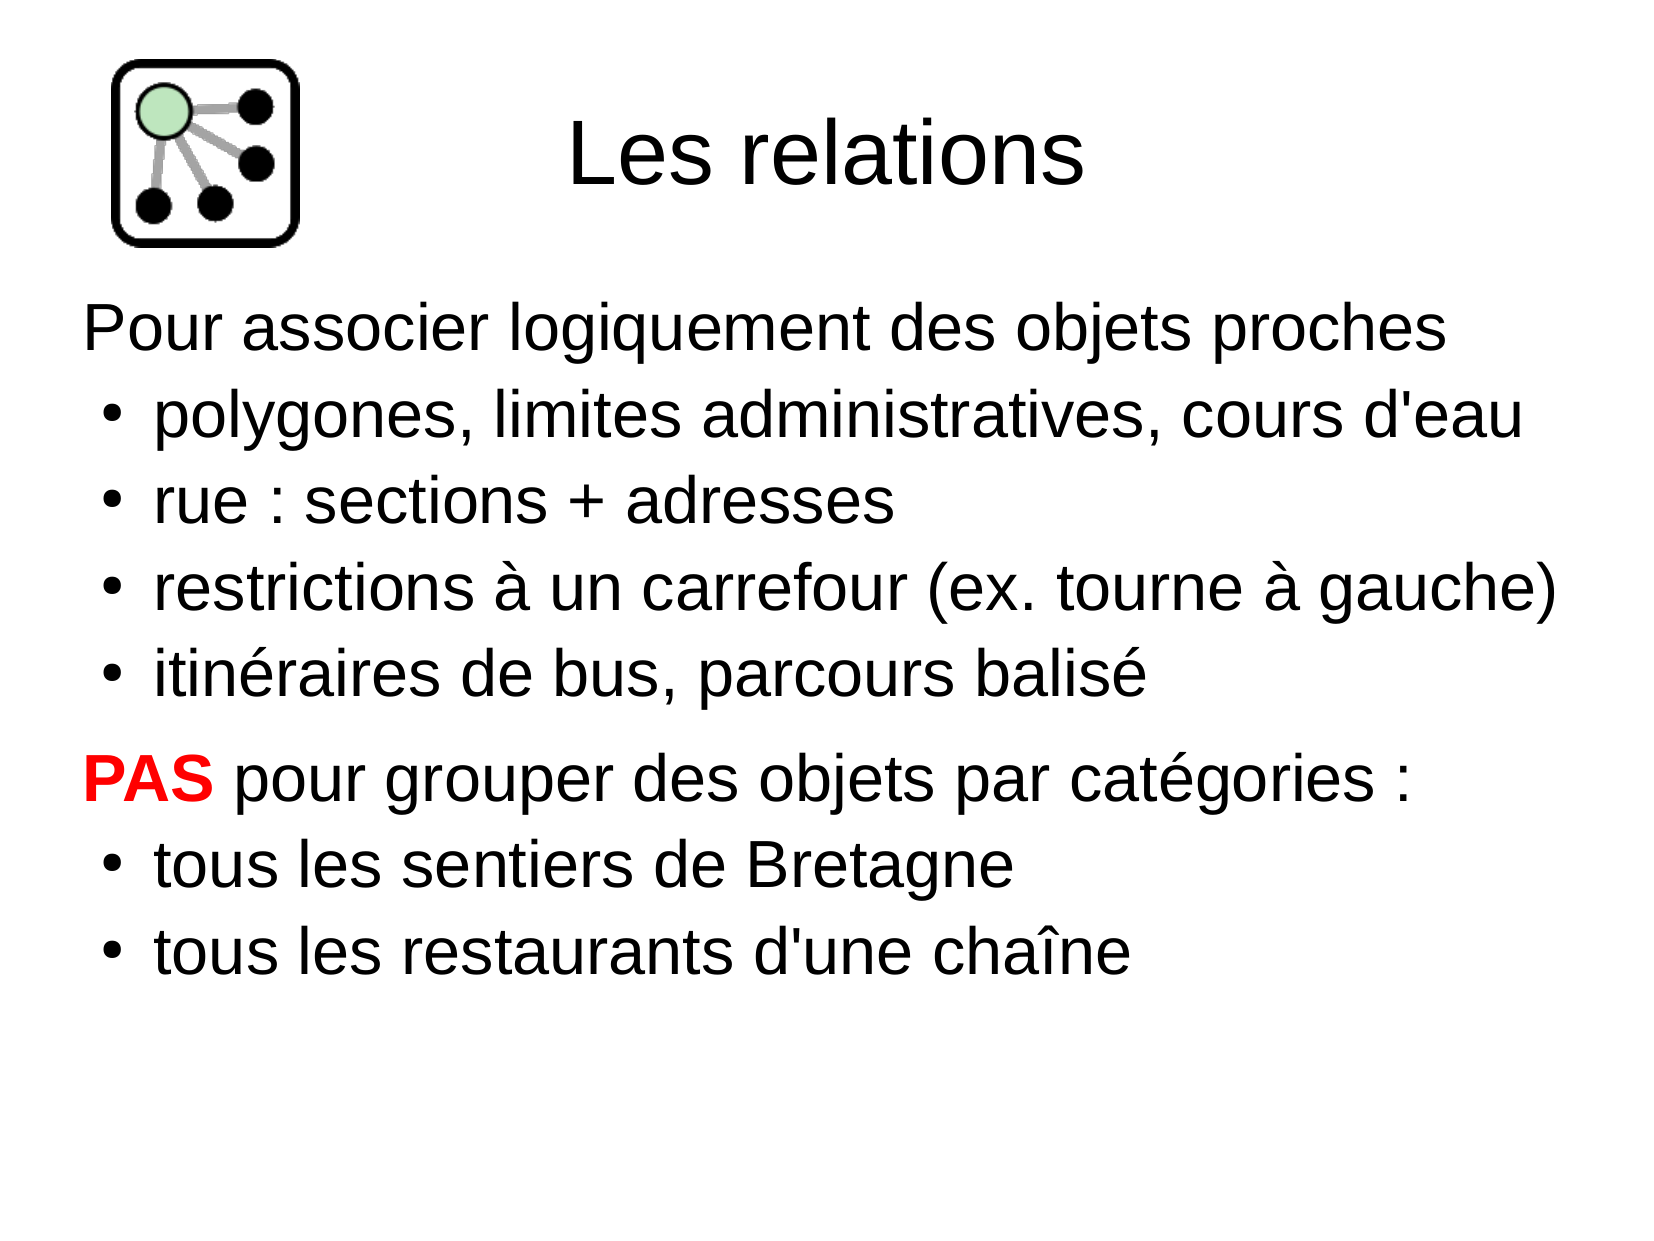

# Les relations
Pour associer logiquement des objets proches
polygones, limites administratives, cours d'eau
rue : sections + adresses
restrictions à un carrefour (ex. tourne à gauche)
itinéraires de bus, parcours balisé
PAS pour grouper des objets par catégories :
tous les sentiers de Bretagne
tous les restaurants d'une chaîne